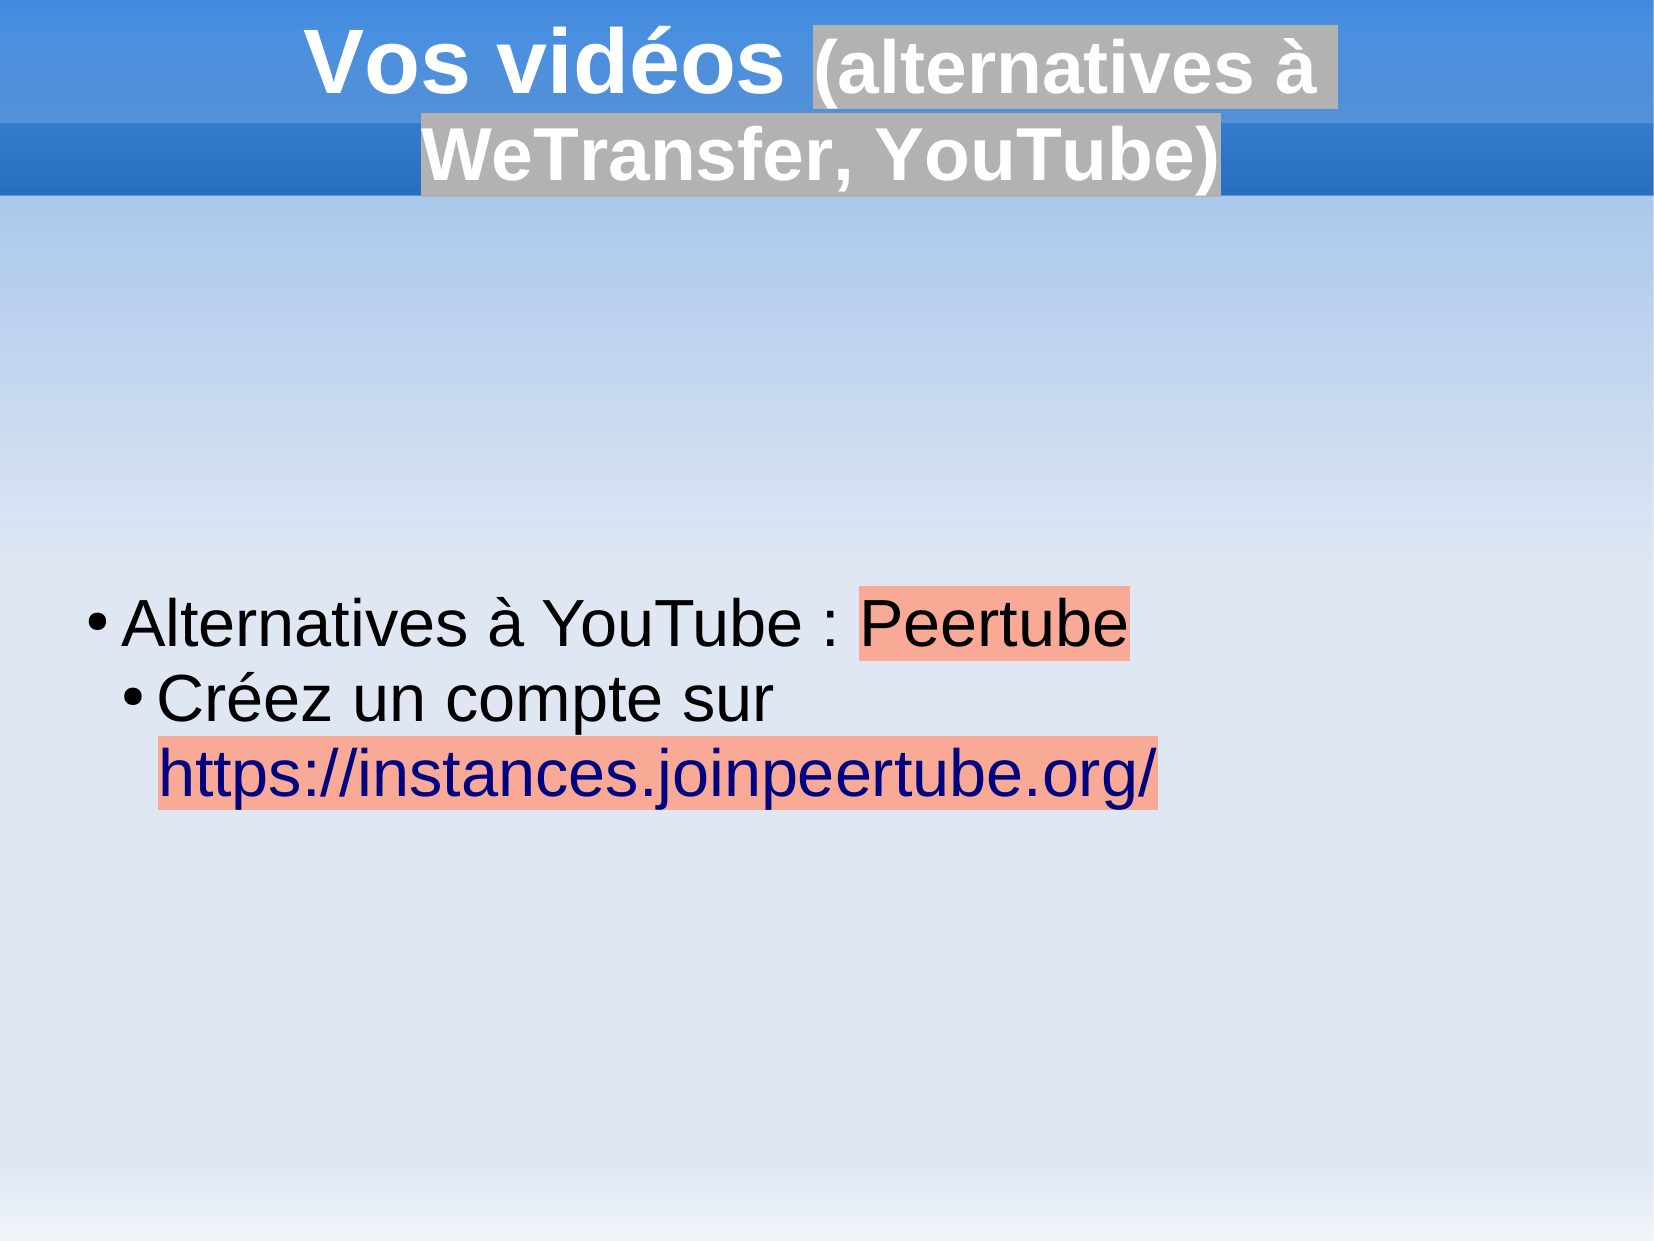

# Vos vidéos (alternatives à WeTransfer, YouTube)
Alternatives à YouTube : Peertube
Créez un compte sur
 https://instances.joinpeertube.org/